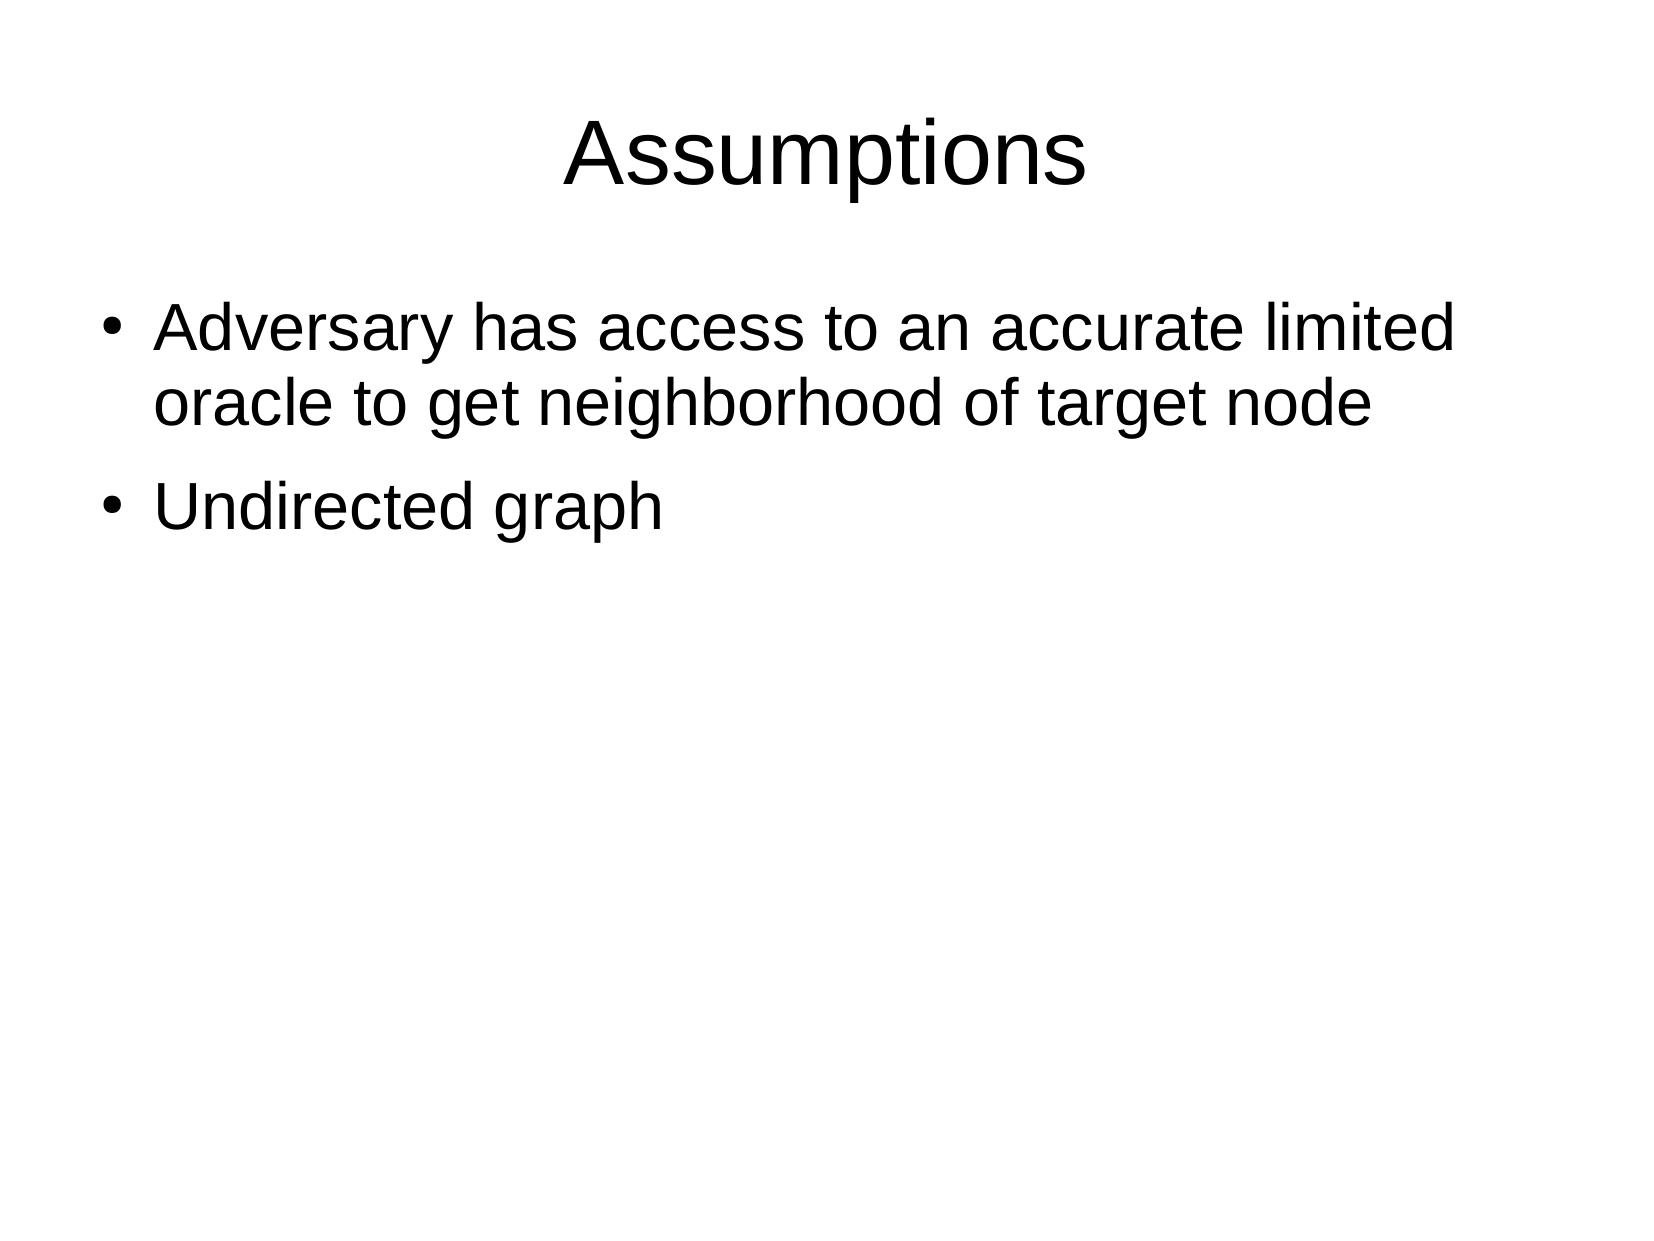

# Assumptions
Adversary has access to an accurate limited oracle to get neighborhood of target node
Undirected graph